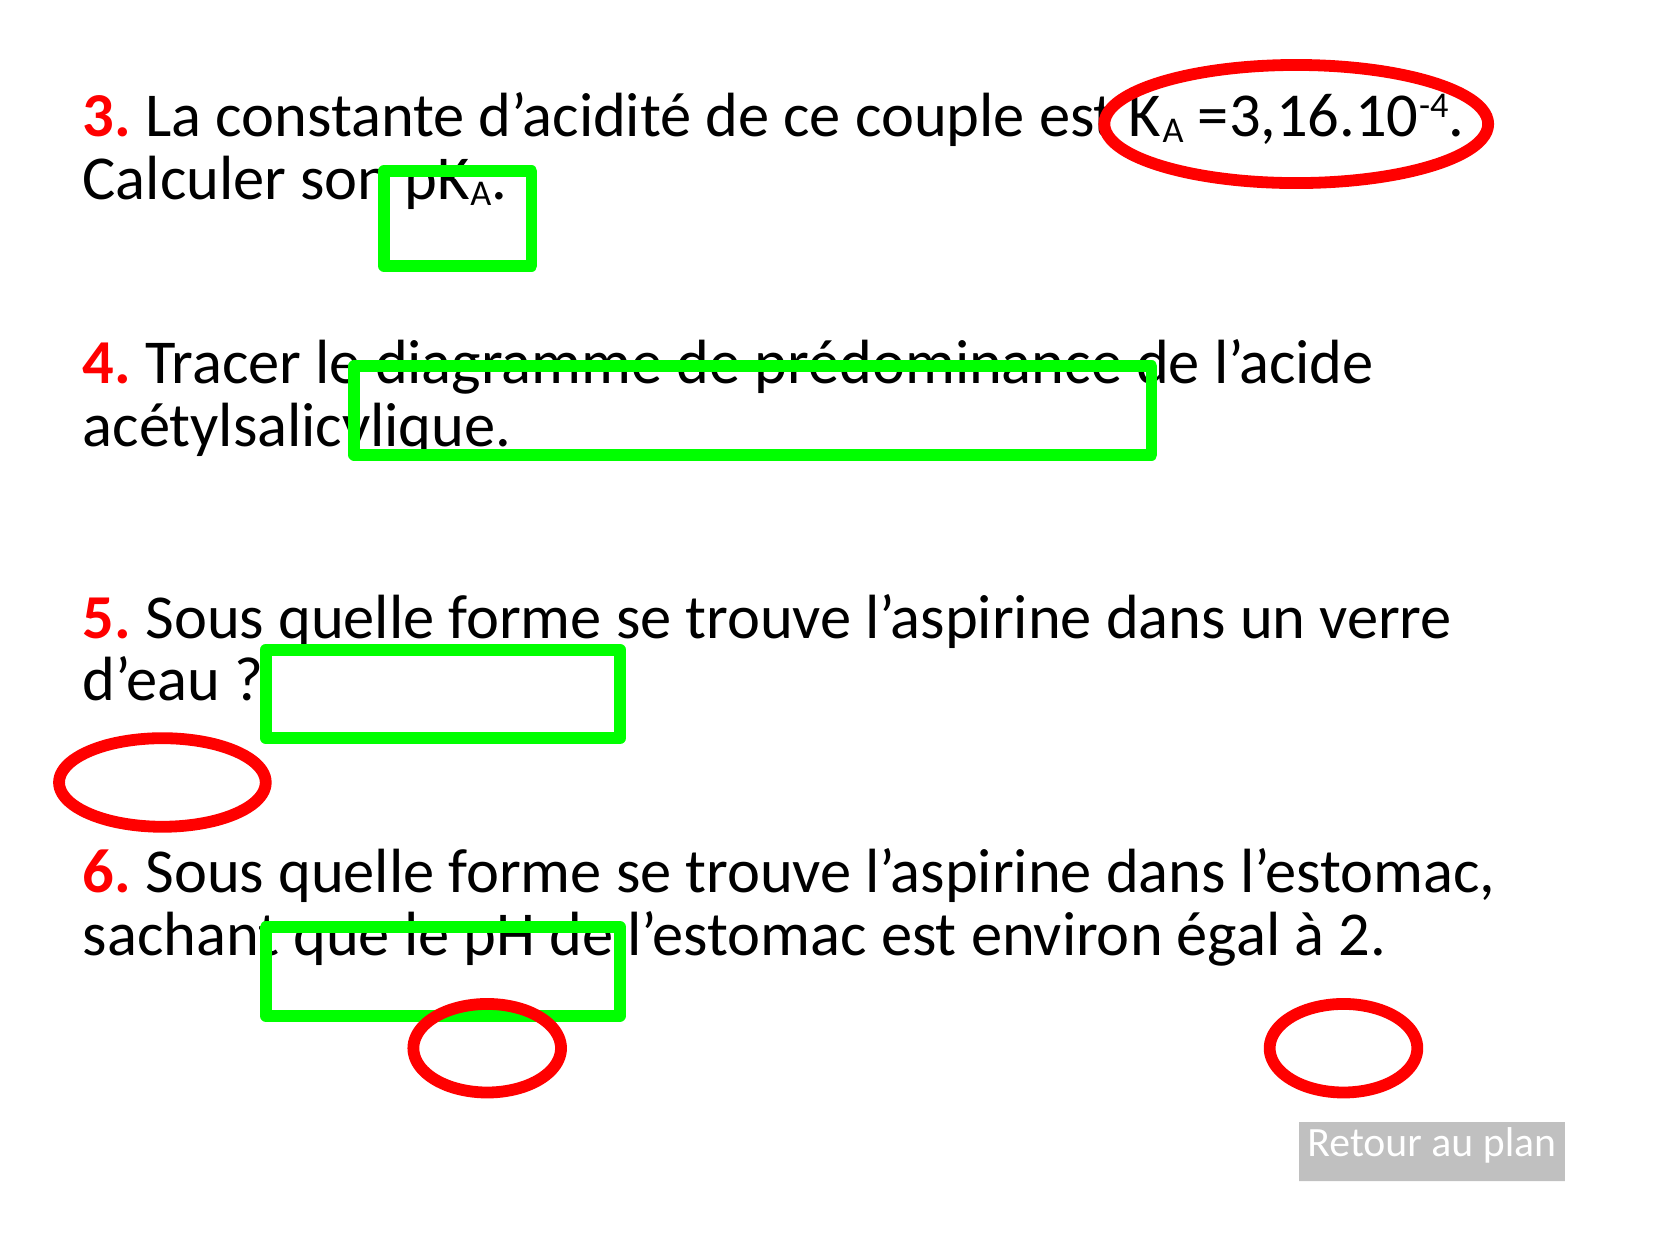

# 3. La constante d’acidité de ce couple est KA =3,16.10-4. Calculer son pKA.
4. Tracer le diagramme de prédominance de l’acide acétylsalicylique.
5. Sous quelle forme se trouve l’aspirine dans un verre d’eau ?
6. Sous quelle forme se trouve l’aspirine dans l’estomac, sachant que le pH de l’estomac est environ égal à 2.
Retour au plan